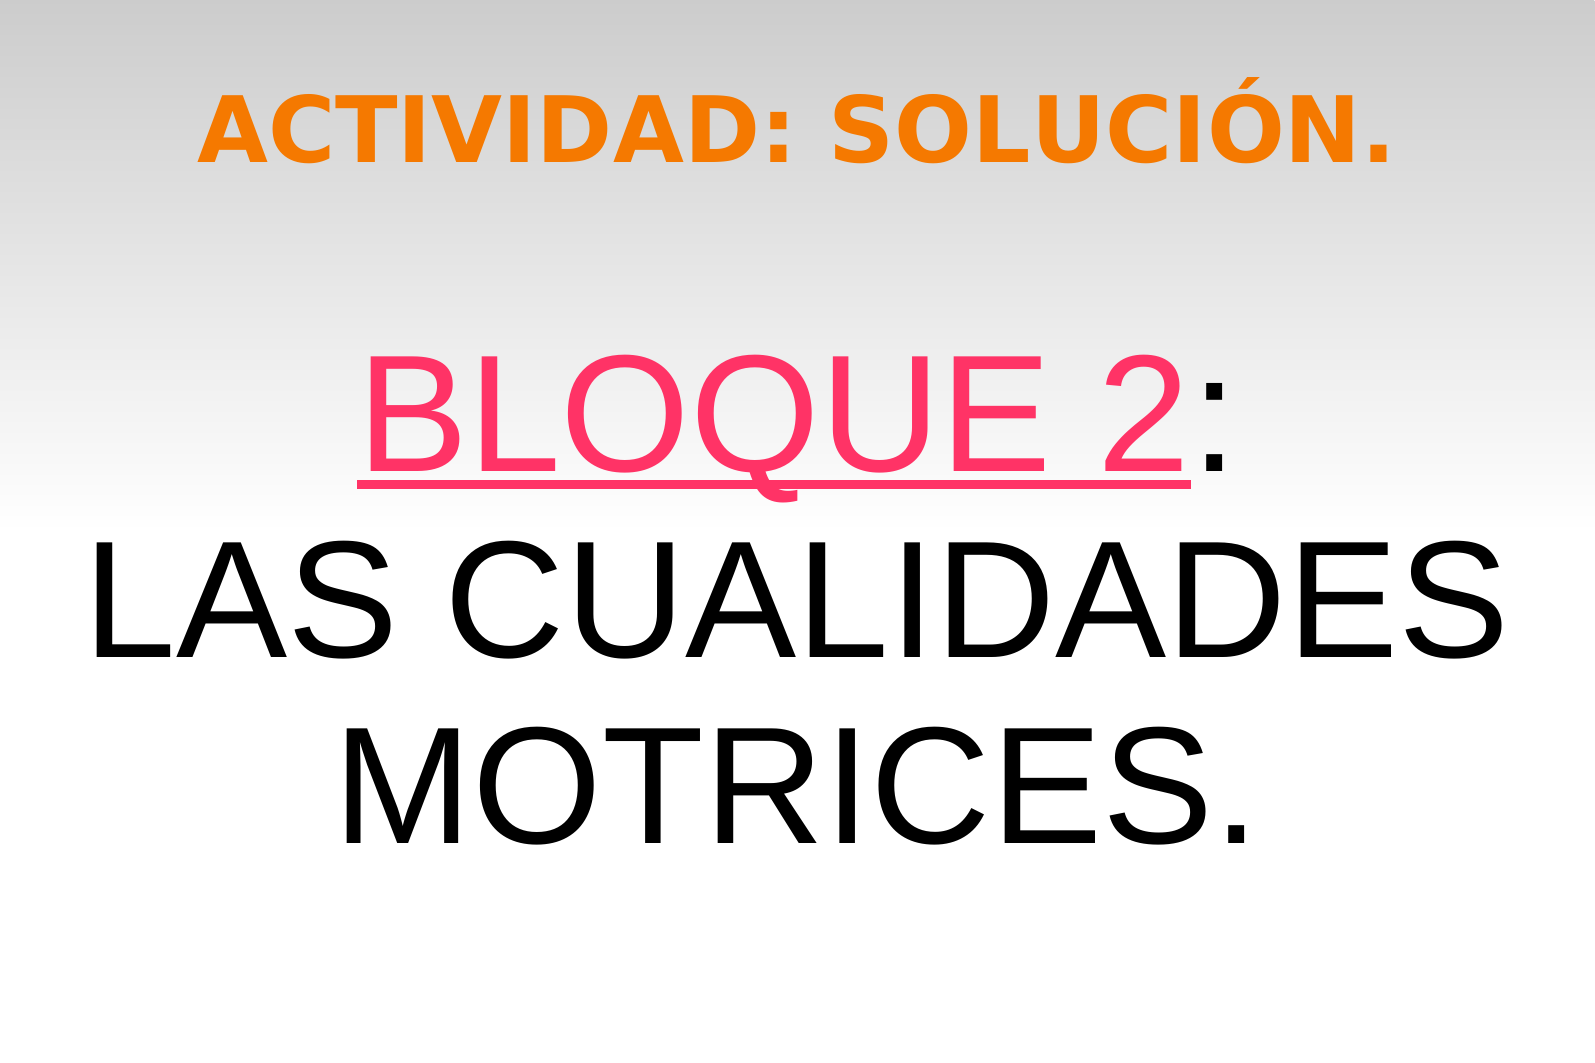

# ACTIVIDAD: SOLUCIÓN.
BLOQUE 2:
LAS CUALIDADES MOTRICES.